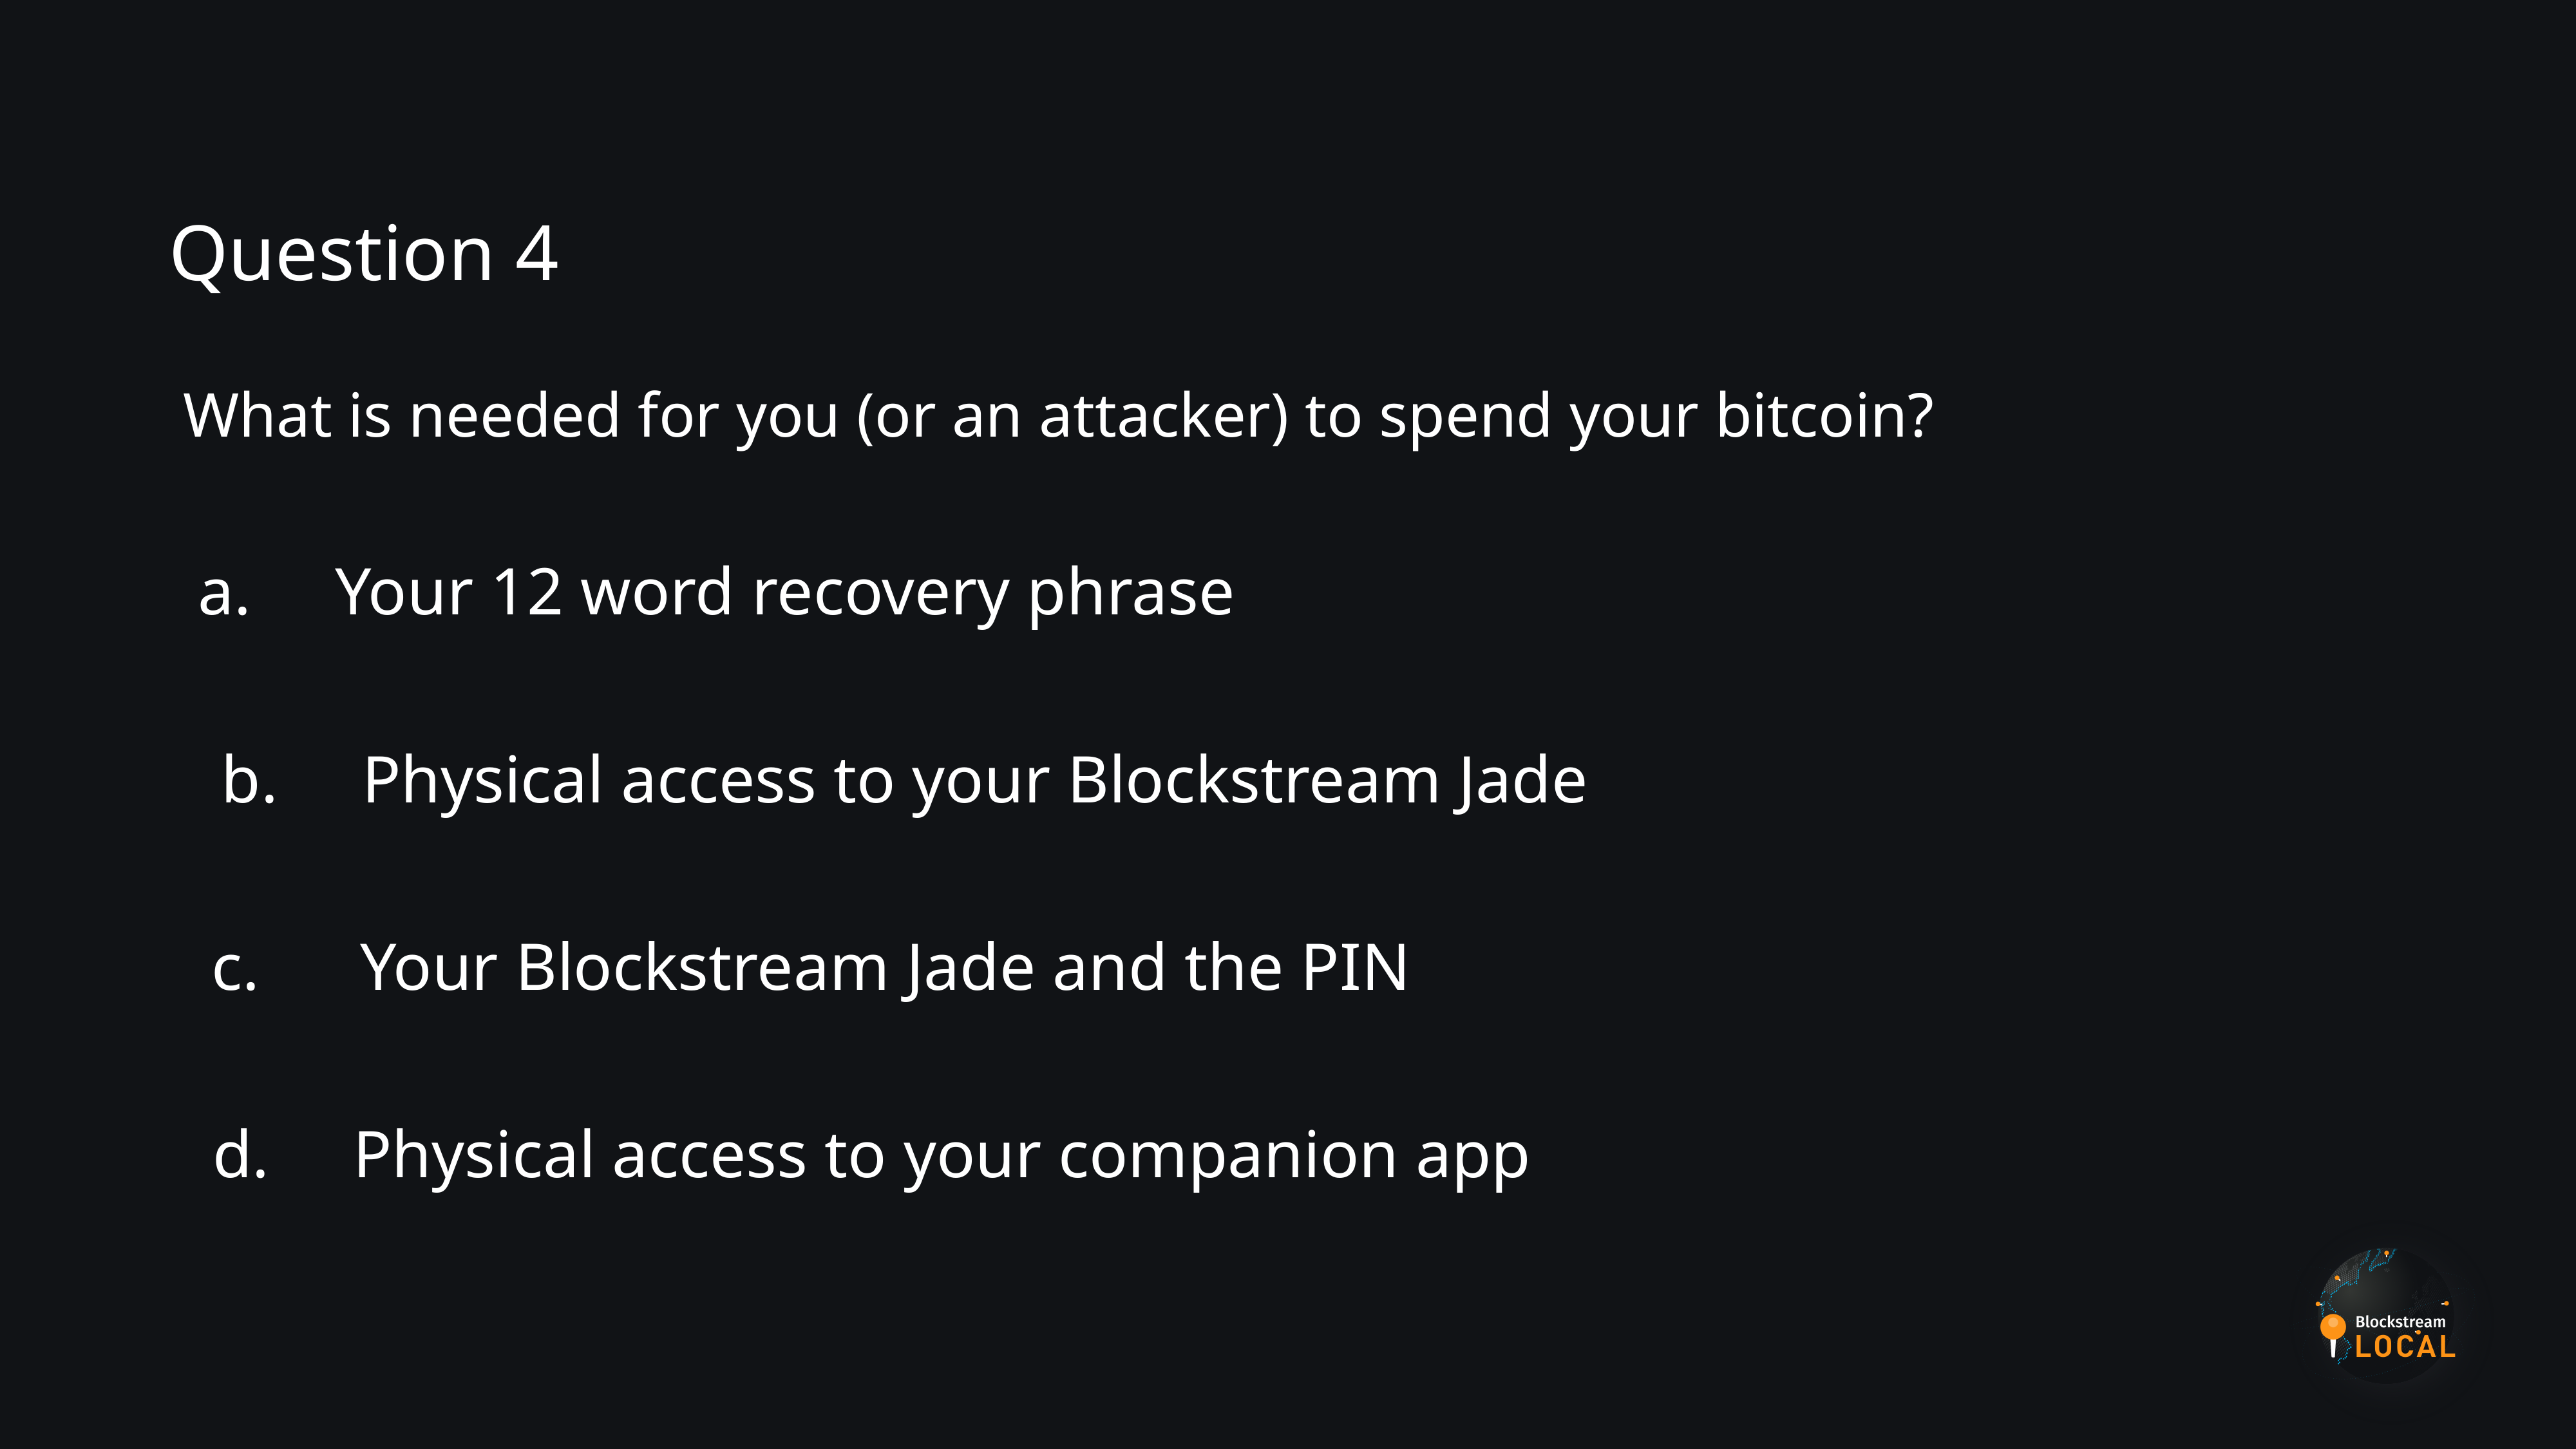

# Question 4
What is needed for you (or an attacker) to spend your bitcoin?
a. Your 12 word recovery phrase
b. Physical access to your Blockstream Jade
c. Your Blockstream Jade and the PIN
d. Physical access to your companion app